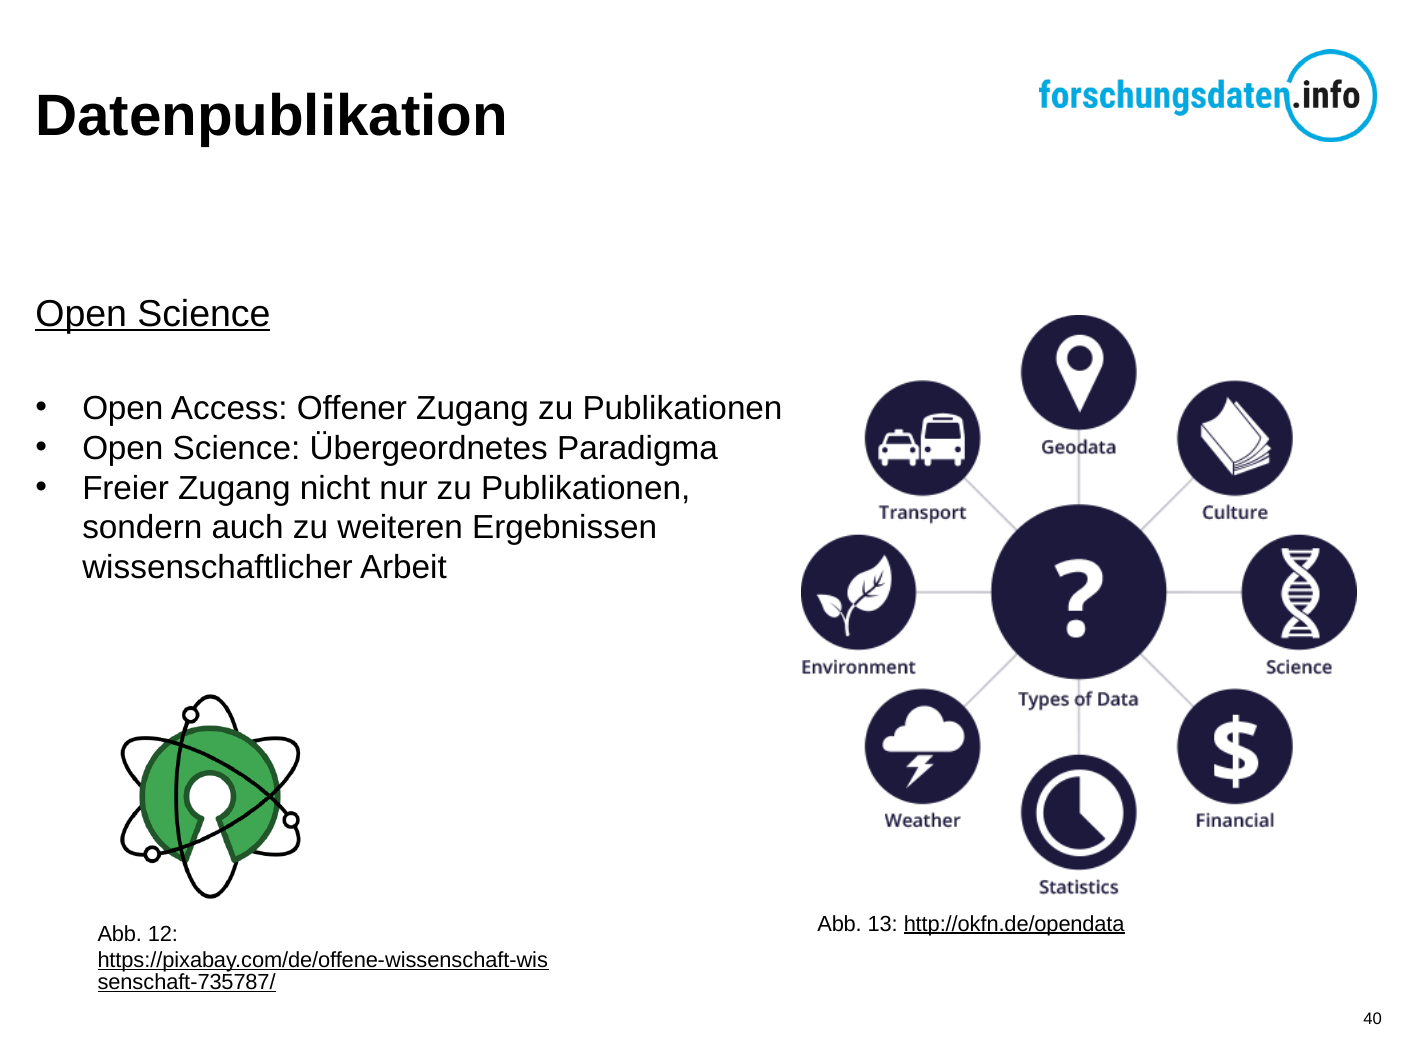

# Datenpublikation
Open Science
Open Access: Offener Zugang zu Publikationen
Open Science: Übergeordnetes Paradigma
Freier Zugang nicht nur zu Publikationen, sondern auch zu weiteren Ergebnissen wissenschaftlicher Arbeit
Abb. 13: http://okfn.de/opendata
Abb. 12: https://pixabay.com/de/offene-wissenschaft-wissenschaft-735787/